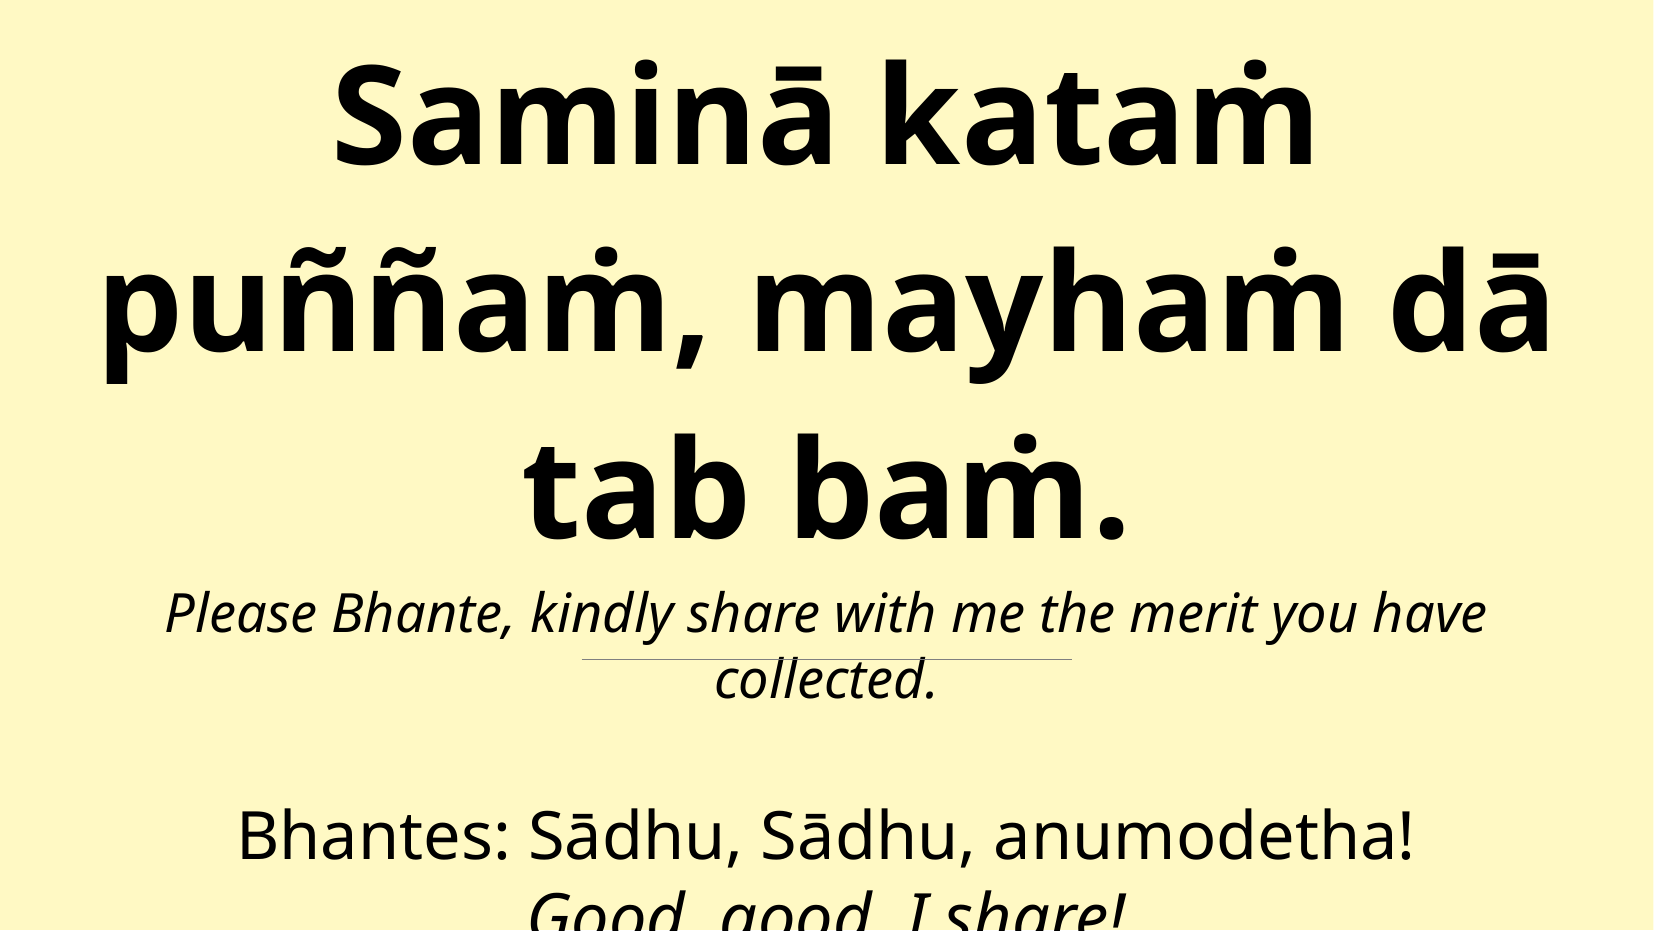

# Saminā kataṁ puññaṁ, mayhaṁ dā tab baṁ.
Please Bhante, kindly share with me the merit you have collected.
Bhantes: Sādhu, Sādhu, anumodetha!
Good, good, I share!